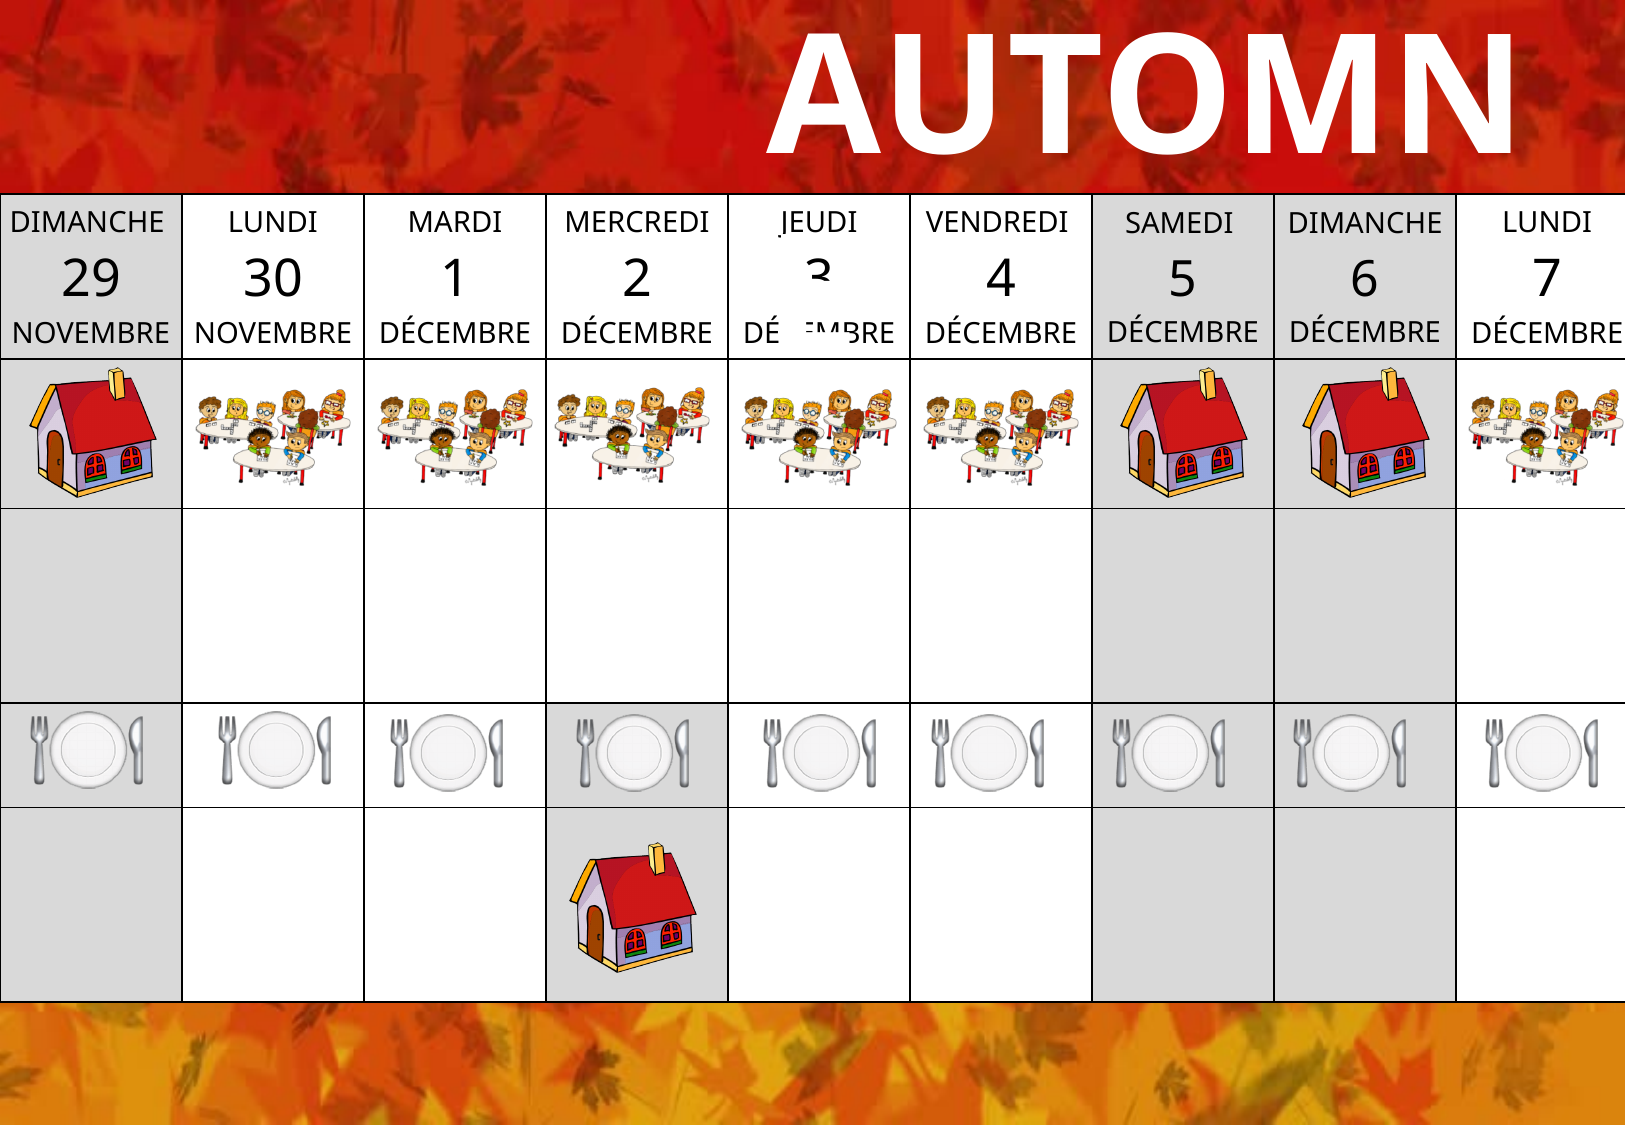

AUTOMNE
| DIMANCHE 29 NOVEMBRE | LUNDI 30 NOVEMBRE | MARDI 1 DÉCEMBRE | MERCREDI 2 DÉCEMBRE | JEUDI 3 DÉCEMBRE | VENDREDI 4 DÉCEMBRE | SAMEDI 5 DÉCEMBRE | DIMANCHE 6 DÉCEMBRE | LUNDI 7 DÉCEMBRE |
| --- | --- | --- | --- | --- | --- | --- | --- | --- |
| | | | | | | | | |
| | | | | | | | | |
| | | | | | | | | |
| | | | | | | | | |